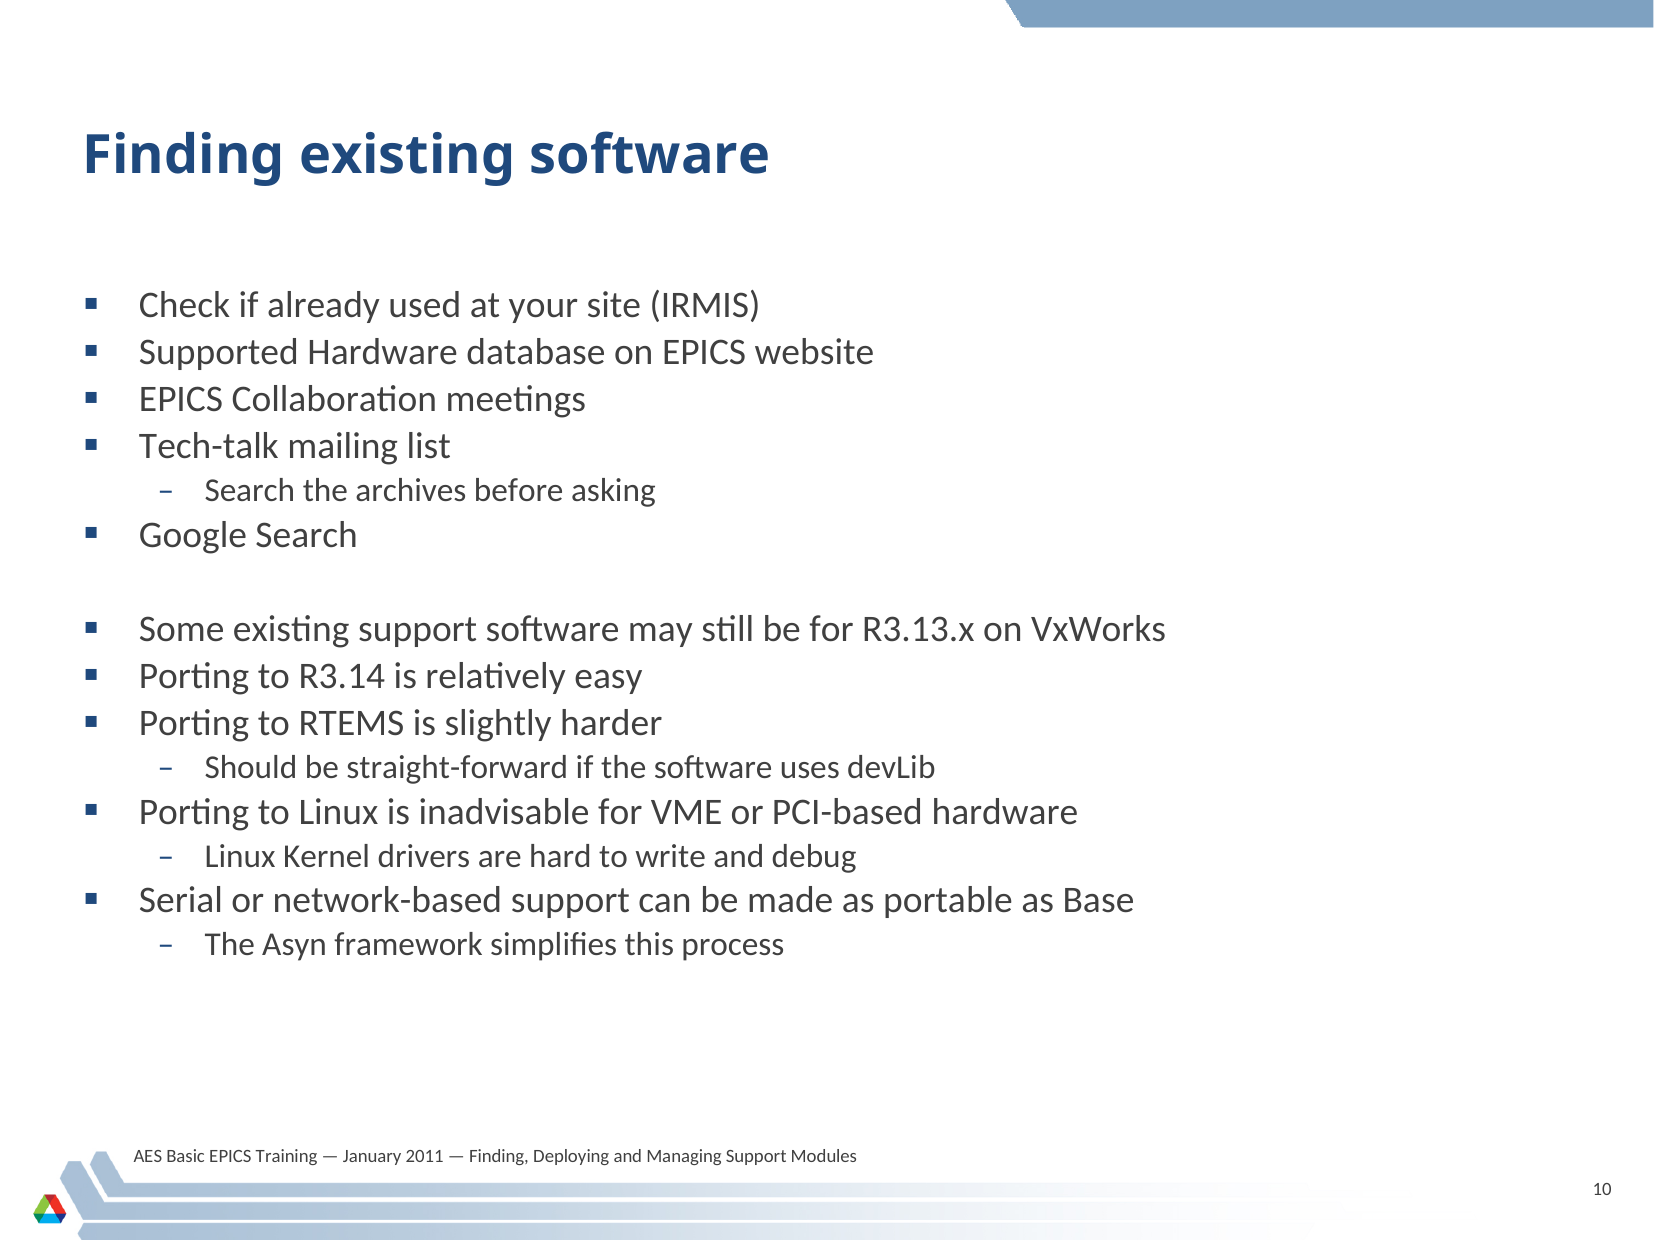

# Finding existing software
Check if already used at your site (IRMIS)
Supported Hardware database on EPICS website
EPICS Collaboration meetings
Tech-talk mailing list
Search the archives before asking
Google Search
Some existing support software may still be for R3.13.x on VxWorks
Porting to R3.14 is relatively easy
Porting to RTEMS is slightly harder
Should be straight-forward if the software uses devLib
Porting to Linux is inadvisable for VME or PCI-based hardware
Linux Kernel drivers are hard to write and debug
Serial or network-based support can be made as portable as Base
The Asyn framework simplifies this process
AES Basic EPICS Training — January 2011 — Finding, Deploying and Managing Support Modules
10